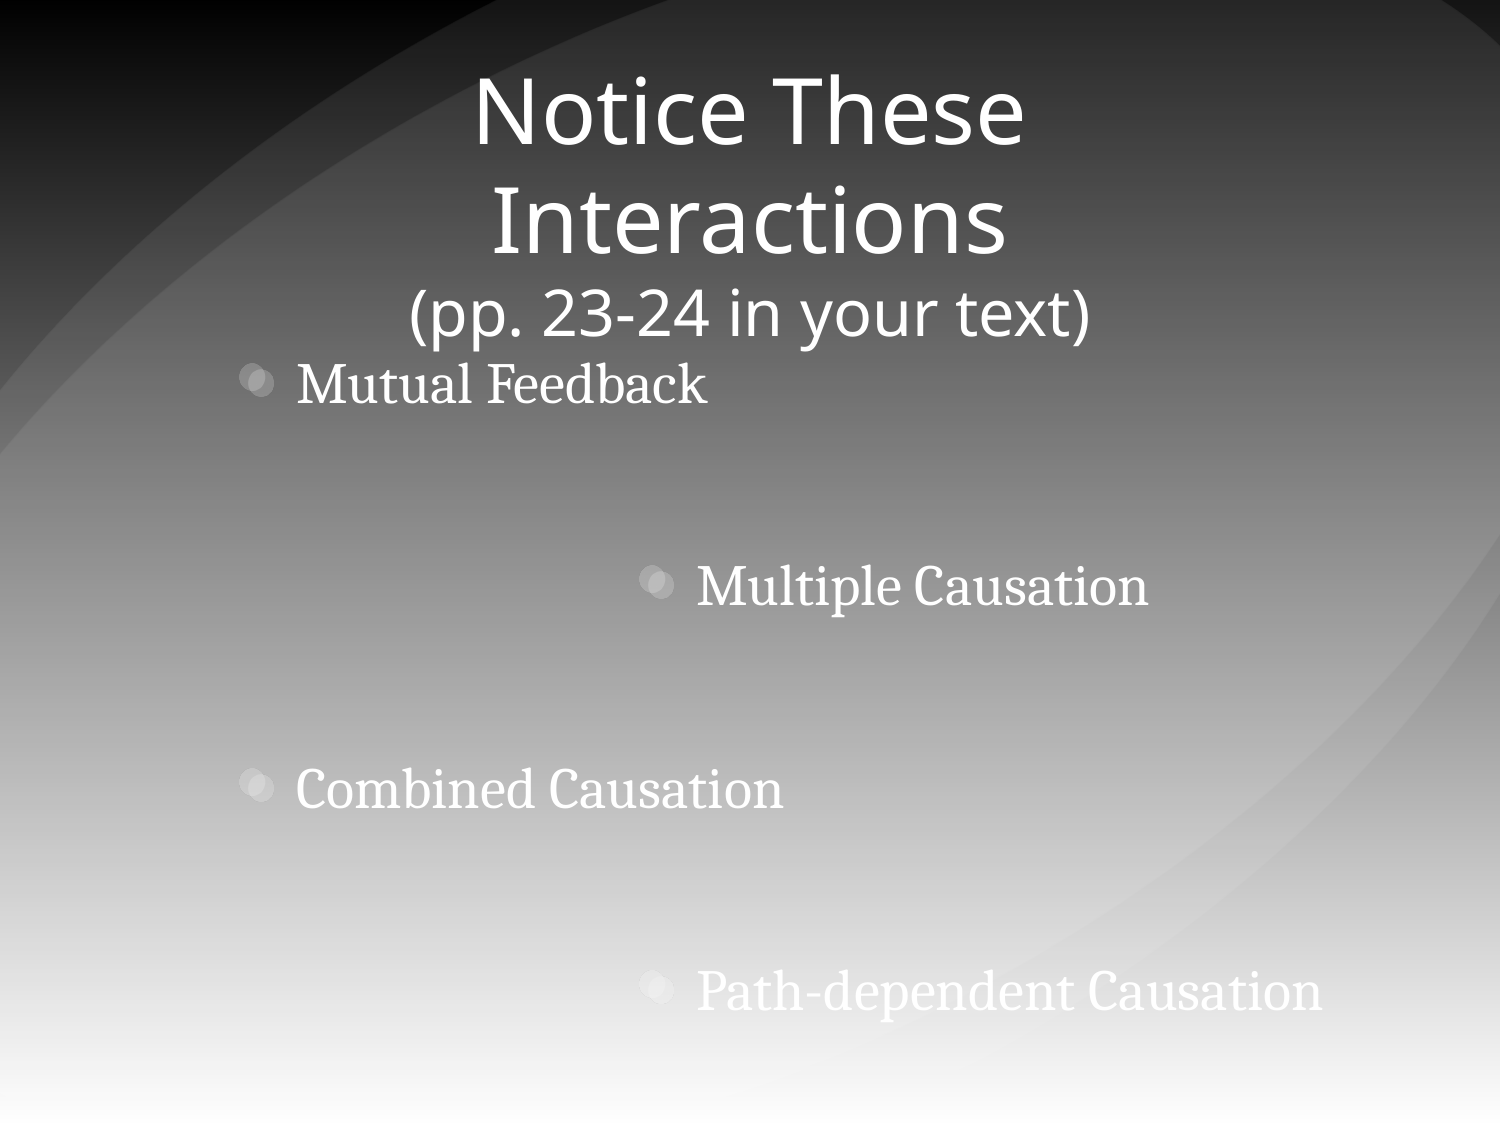

# Notice These Interactions (pp. 23-24 in your text)
Mutual Feedback
Combined Causation
Multiple Causation
Path-dependent Causation